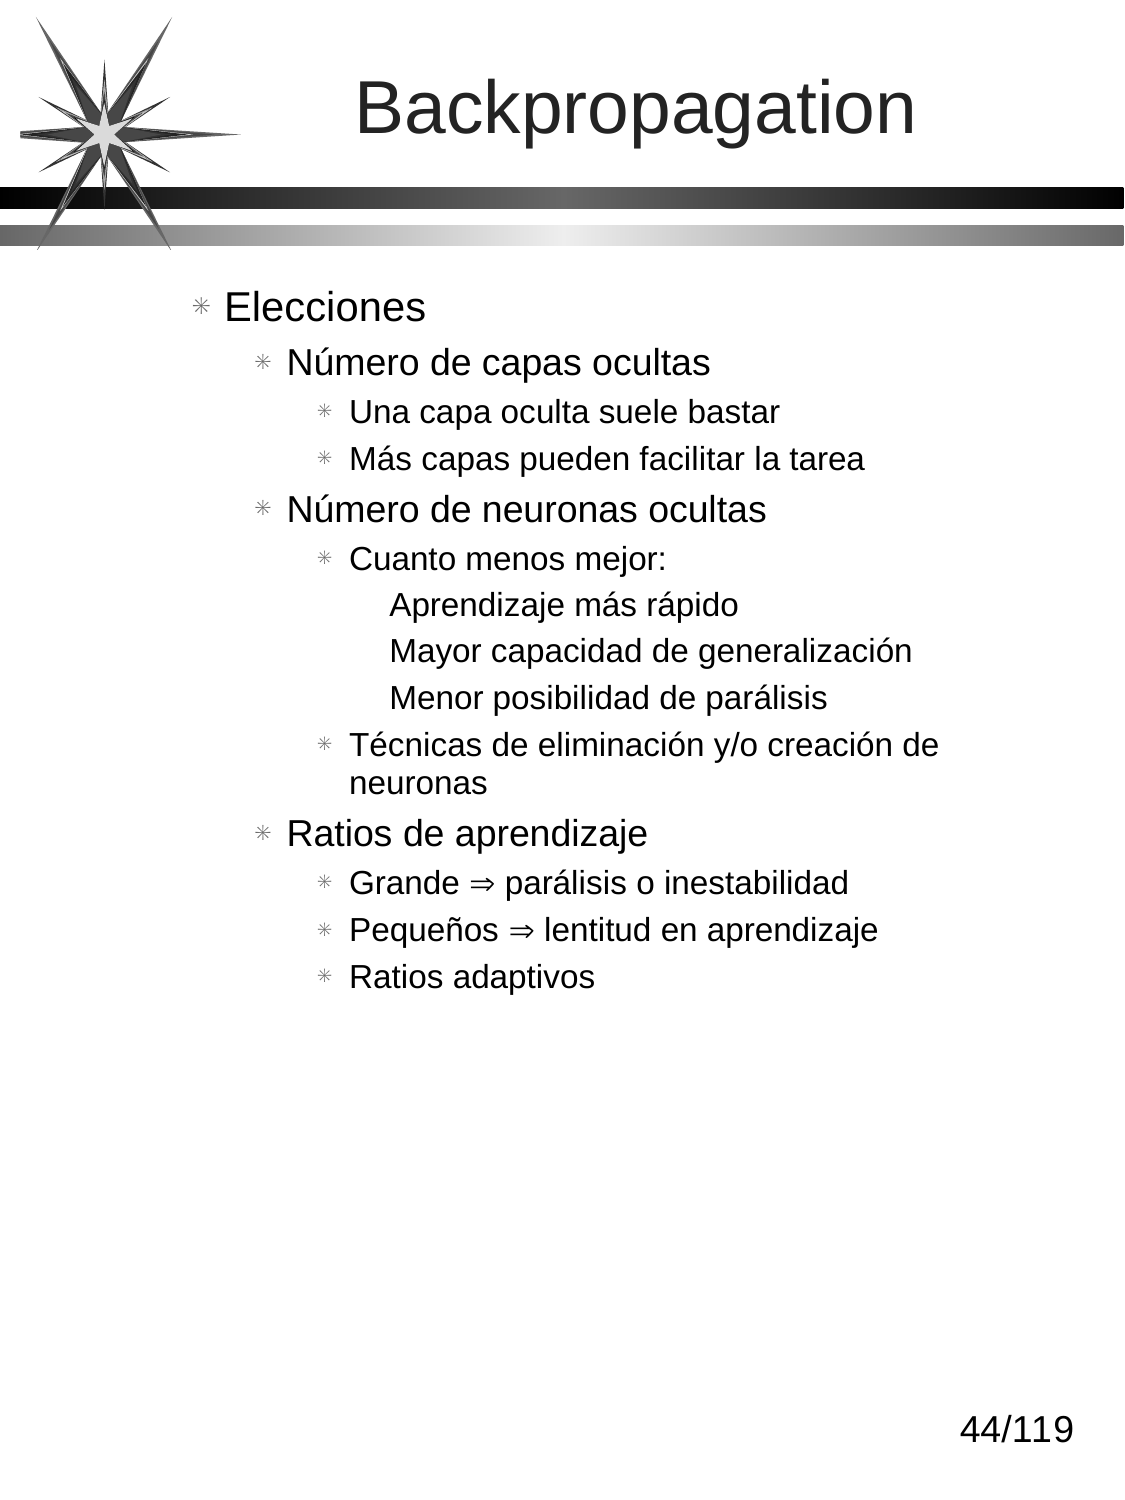

# Backpropagation
Elecciones
Número de capas ocultas
Una capa oculta suele bastar
Más capas pueden facilitar la tarea
Número de neuronas ocultas
Cuanto menos mejor:
 		 Aprendizaje más rápido
 		 Mayor capacidad de generalización
 		 Menor posibilidad de parálisis
Técnicas de eliminación y/o creación de neuronas
Ratios de aprendizaje
Grande  parálisis o inestabilidad
Pequeños  lentitud en aprendizaje
Ratios adaptivos